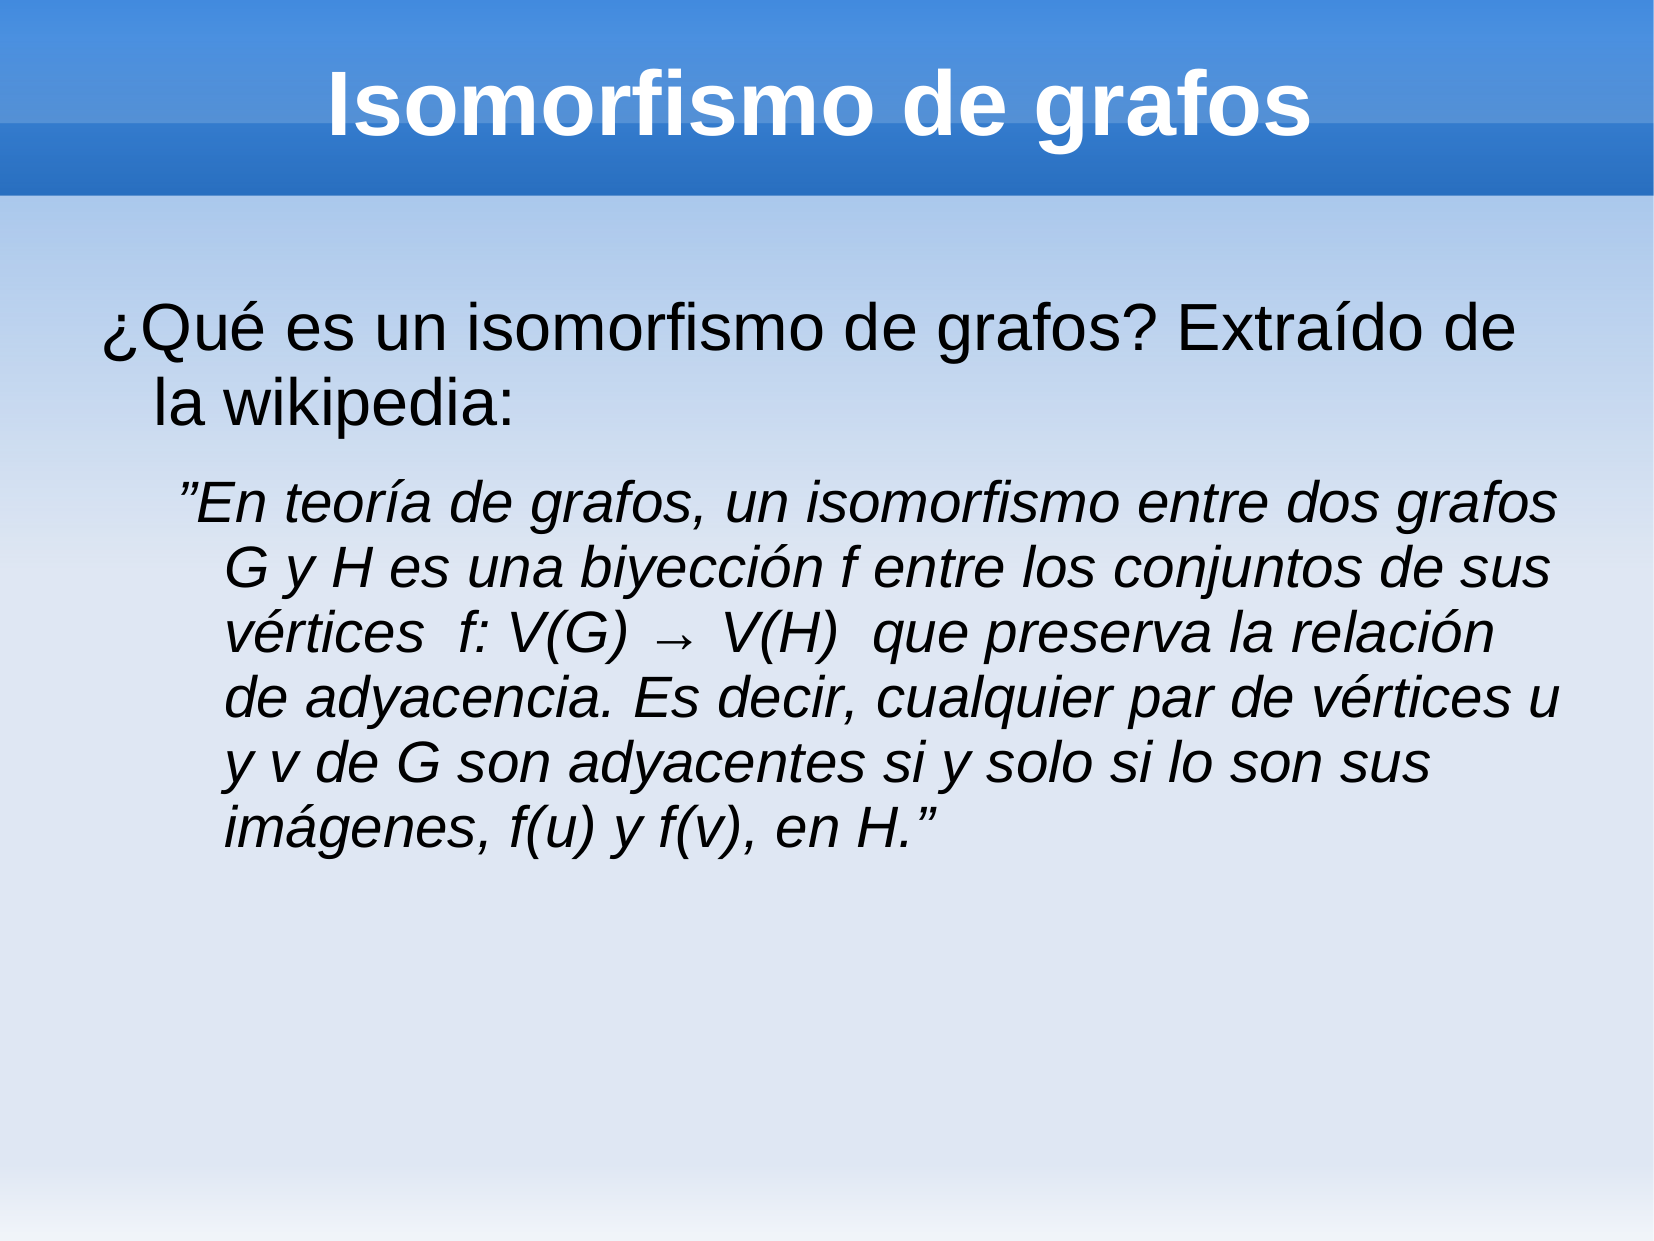

# Isomorfismo de grafos
¿Qué es un isomorfismo de grafos? Extraído de la wikipedia:
”En teoría de grafos, un isomorfismo entre dos grafos G y H es una biyección f entre los conjuntos de sus vértices f: V(G) → V(H) que preserva la relación de adyacencia. Es decir, cualquier par de vértices u y v de G son adyacentes si y solo si lo son sus imágenes, f(u) y f(v), en H.”